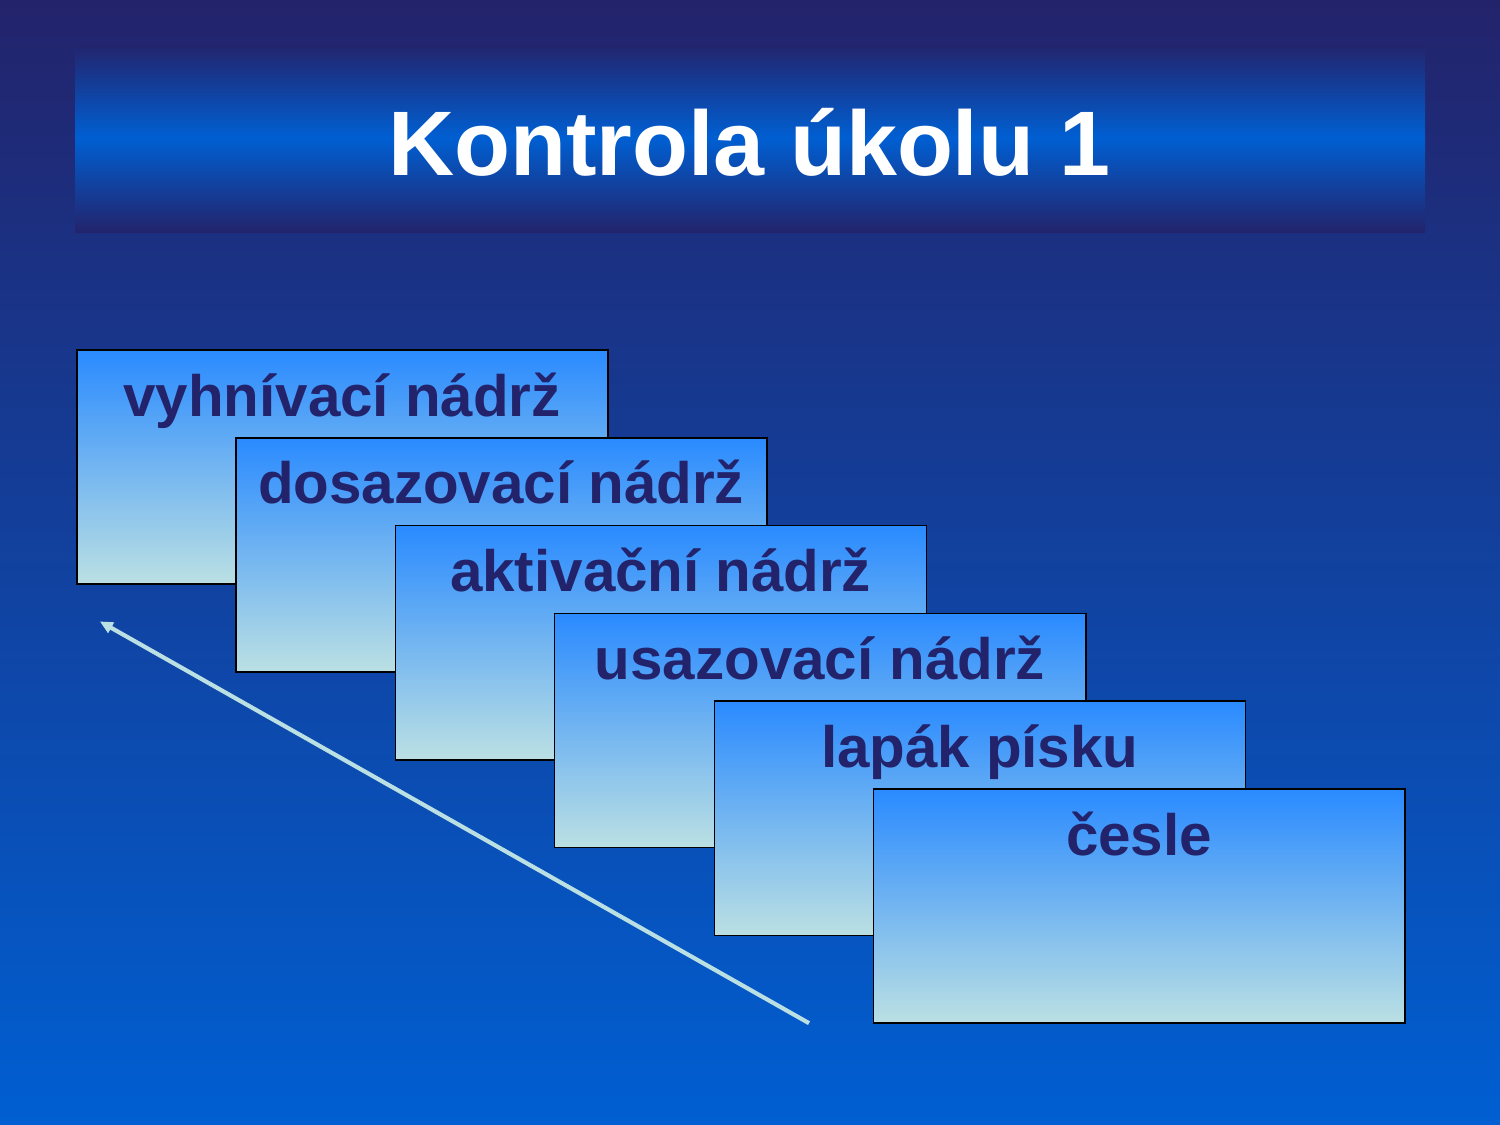

# Kontrola úkolu 1
vyhnívací nádrž
dosazovací nádrž
aktivační nádrž
usazovací nádrž
lapák písku
česle